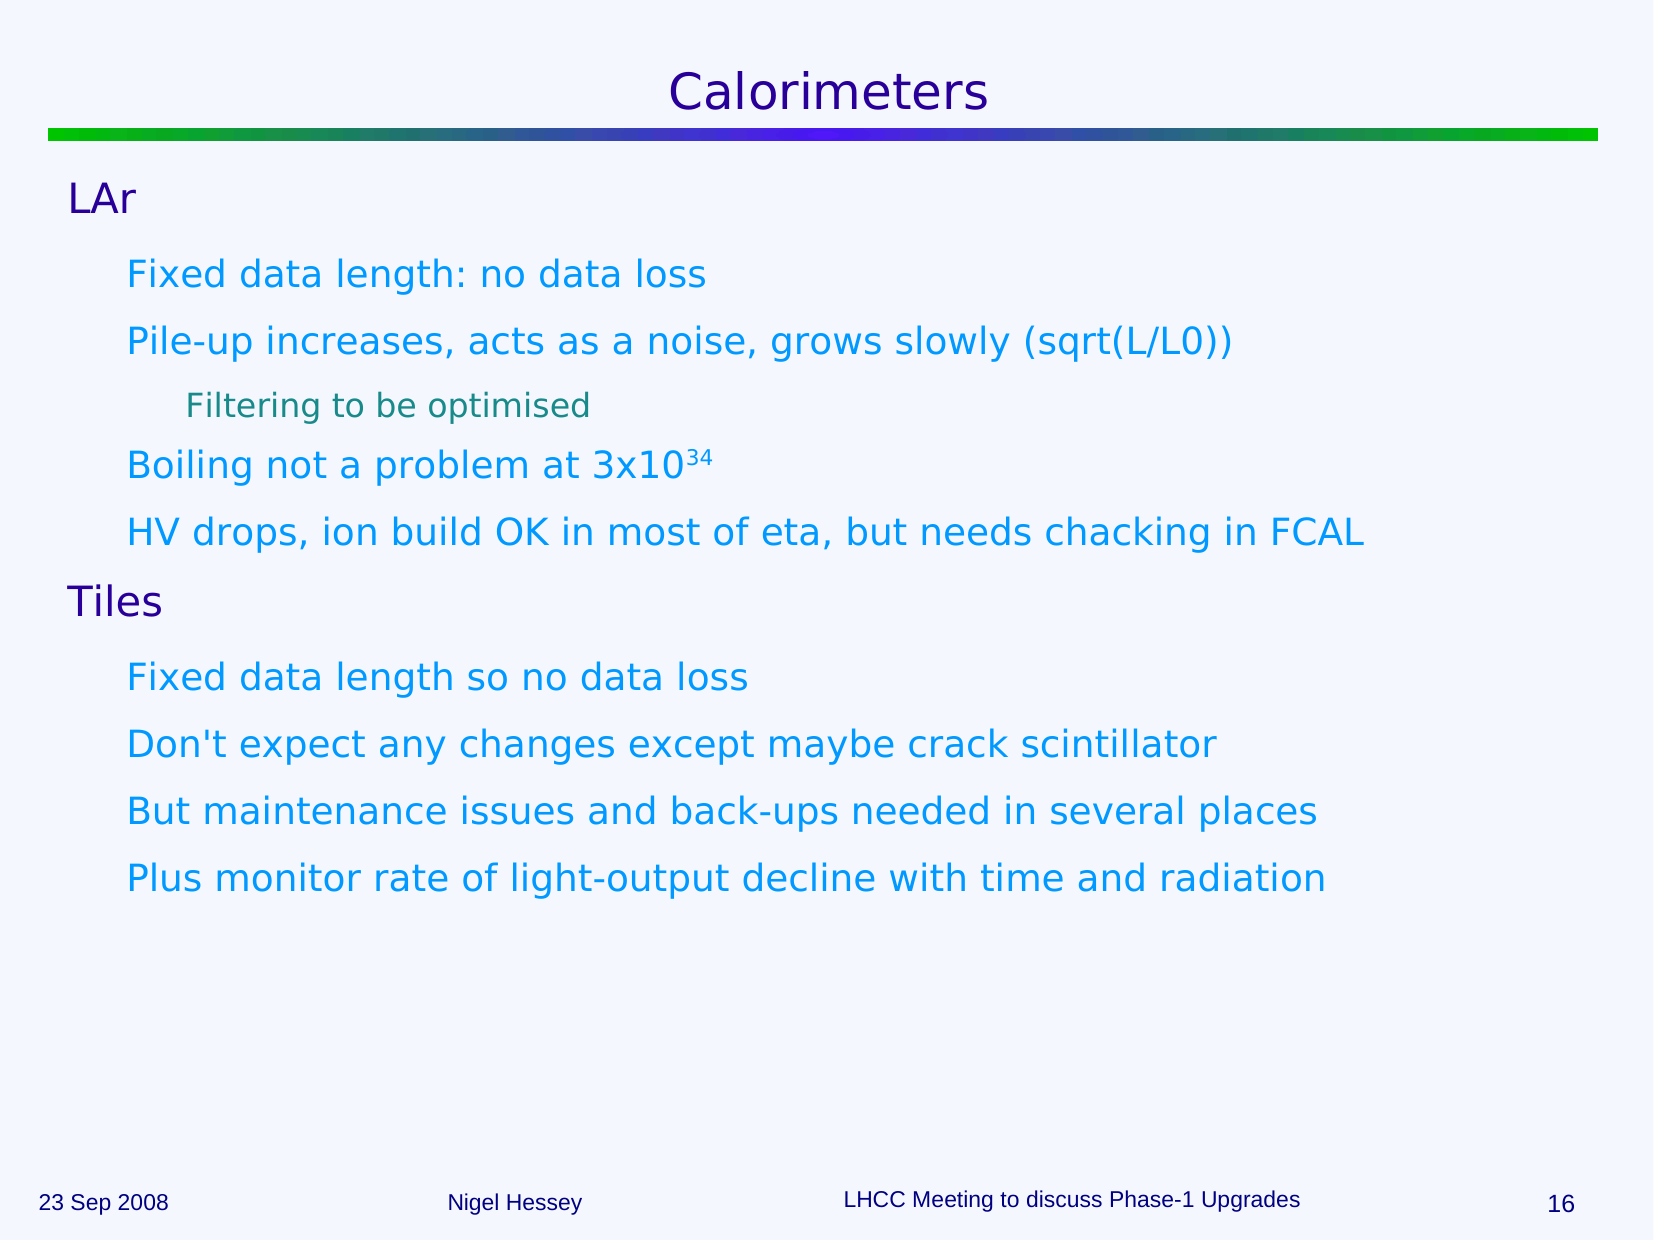

# Calorimeters
LAr
Fixed data length: no data loss
Pile-up increases, acts as a noise, grows slowly (sqrt(L/L0))
Filtering to be optimised
Boiling not a problem at 3x1034
HV drops, ion build OK in most of eta, but needs chacking in FCAL
Tiles
Fixed data length so no data loss
Don't expect any changes except maybe crack scintillator
But maintenance issues and back-ups needed in several places
Plus monitor rate of light-output decline with time and radiation